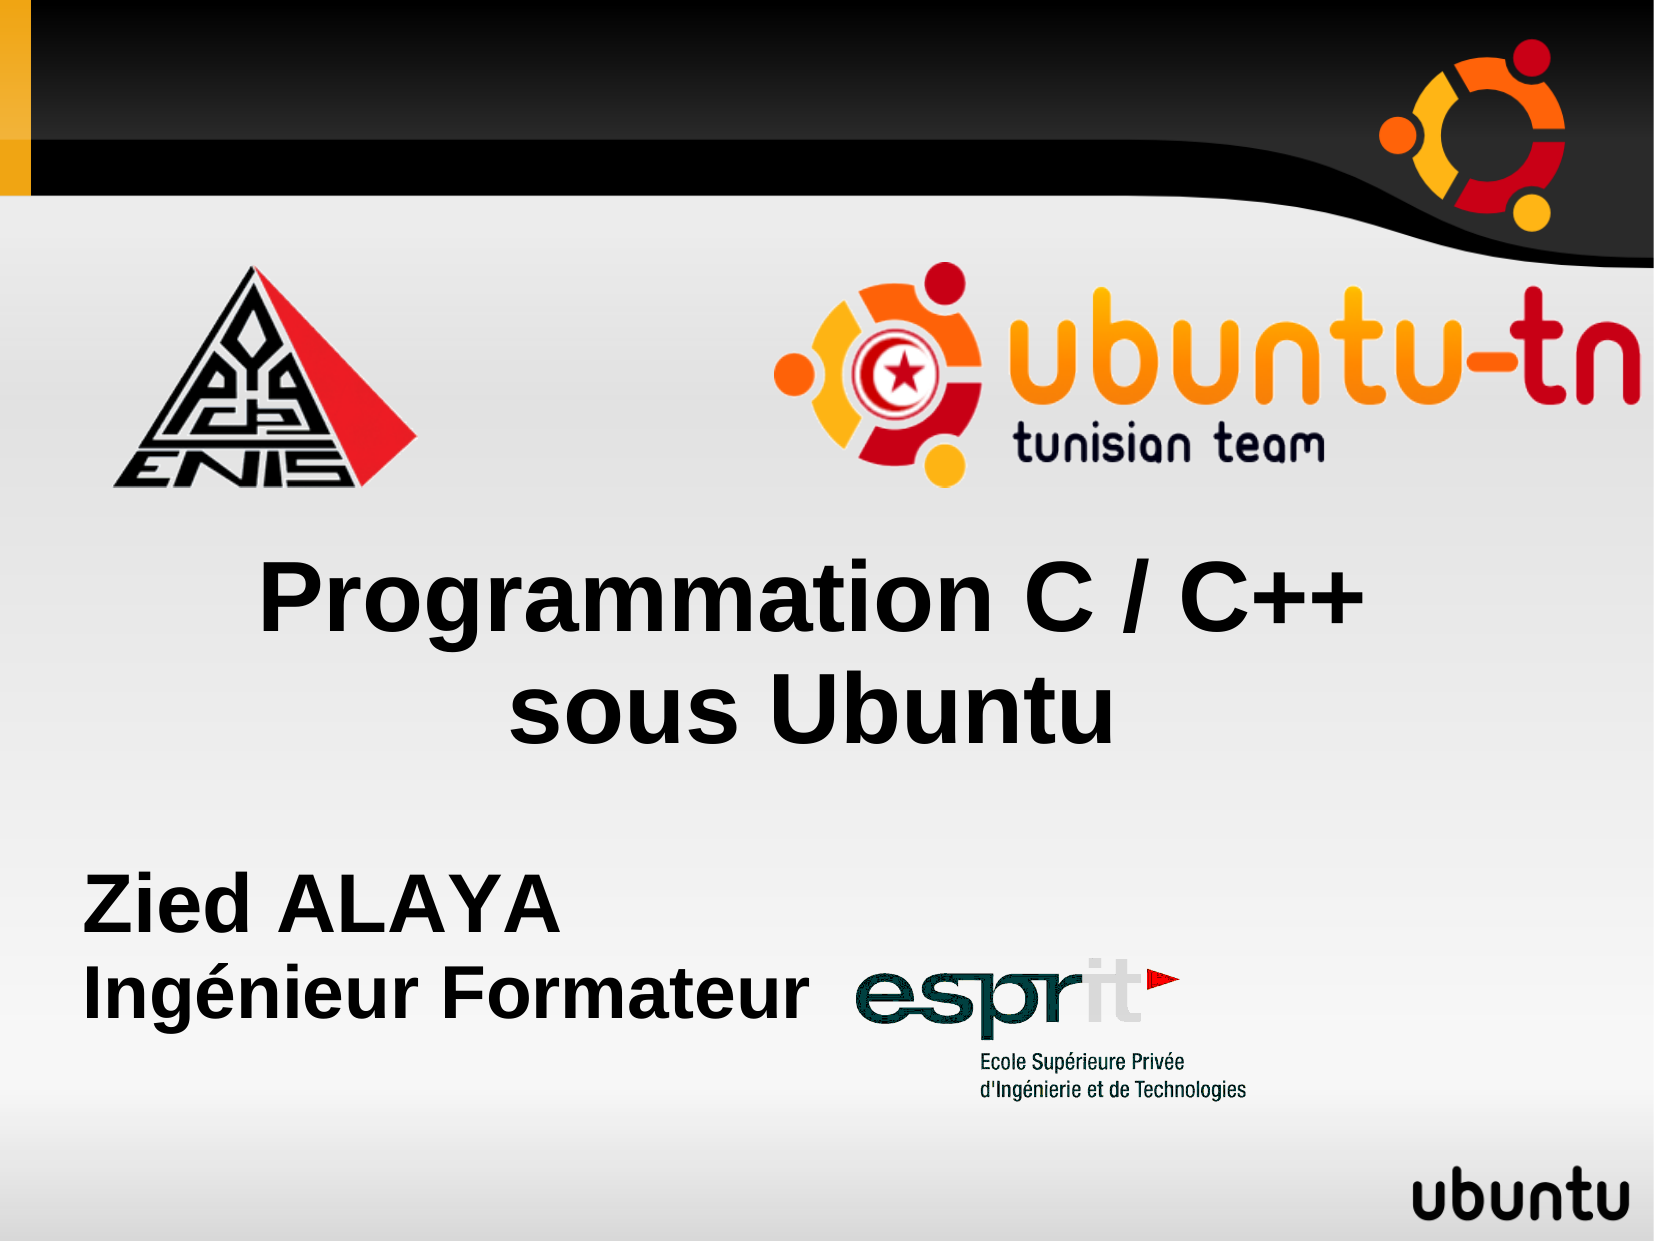

Programmation C / C++
sous Ubuntu
Zied ALAYA
Ingénieur Formateur